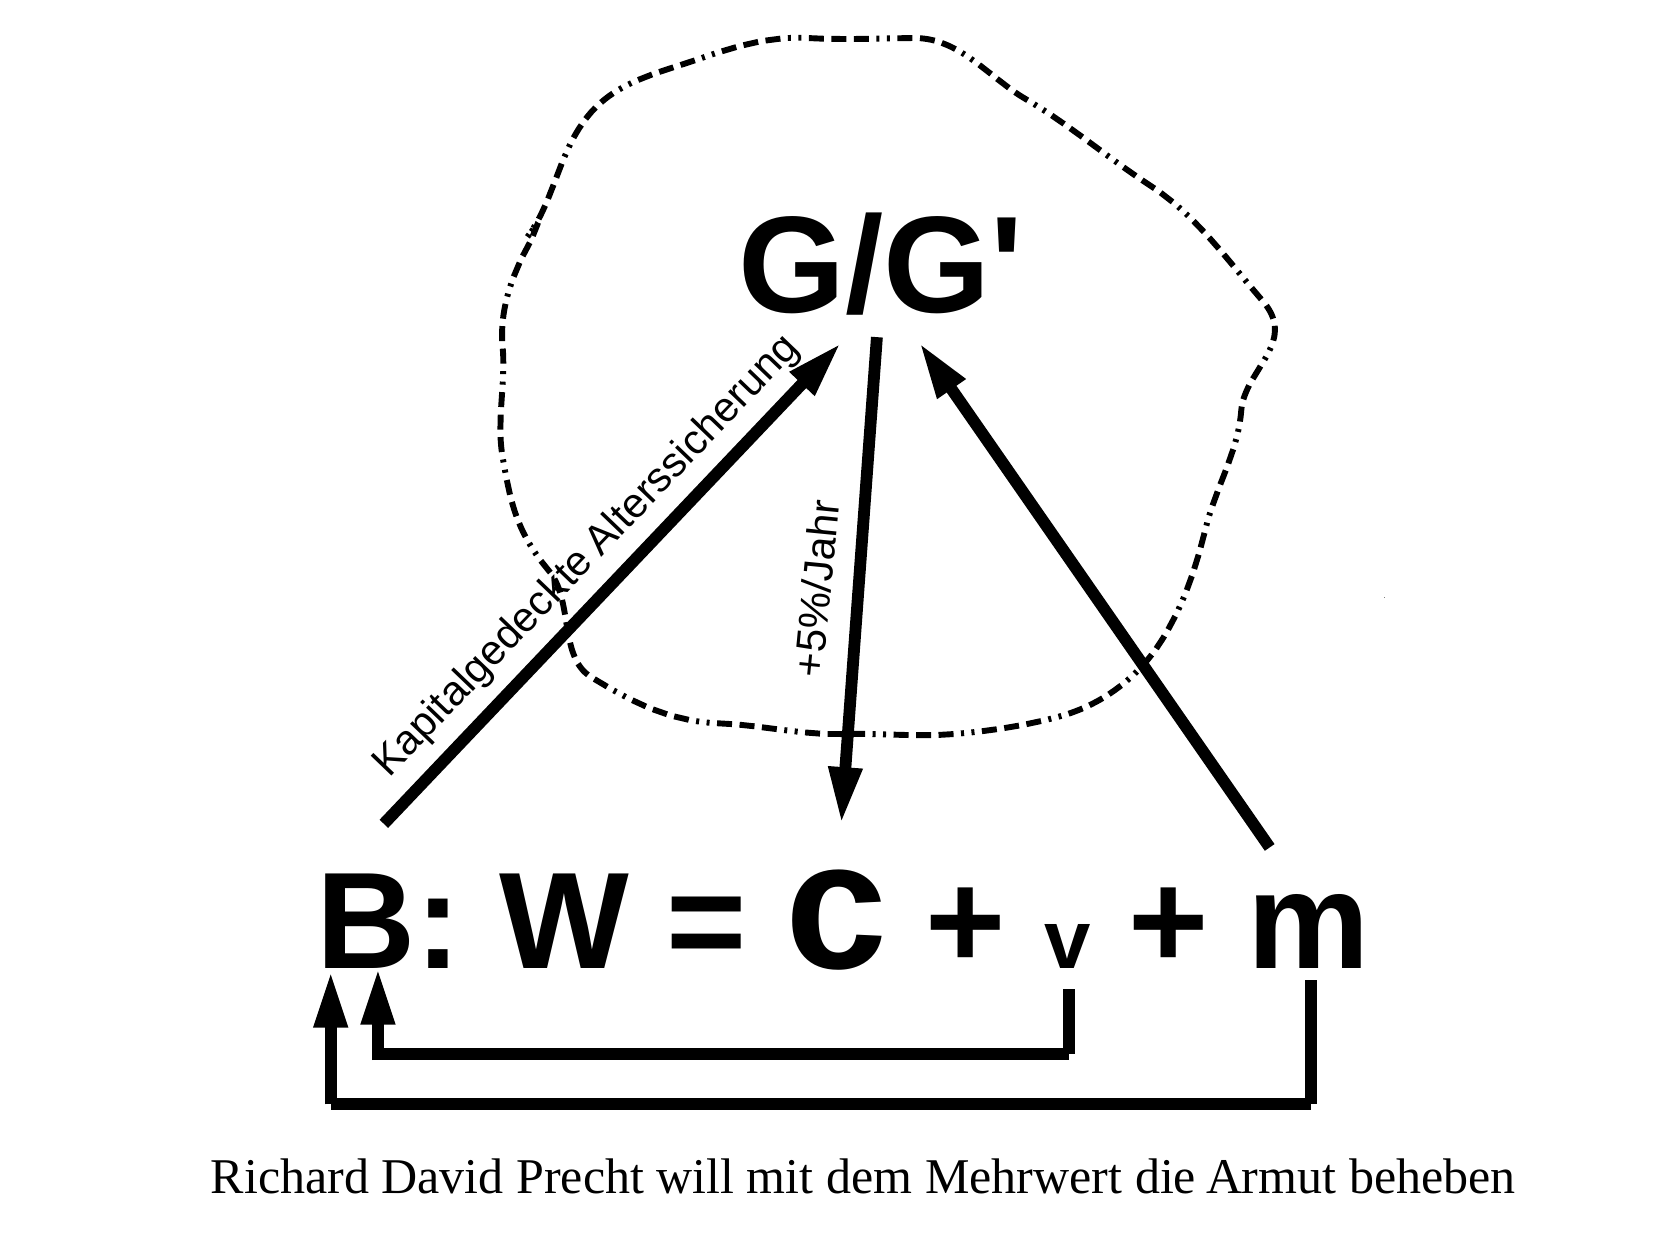

G/G'
B: W = c + v + m
Kapitalgedeckte Alterssicherung
+5%/Jahr
Richard David Precht will mit dem Mehrwert die Armut beheben